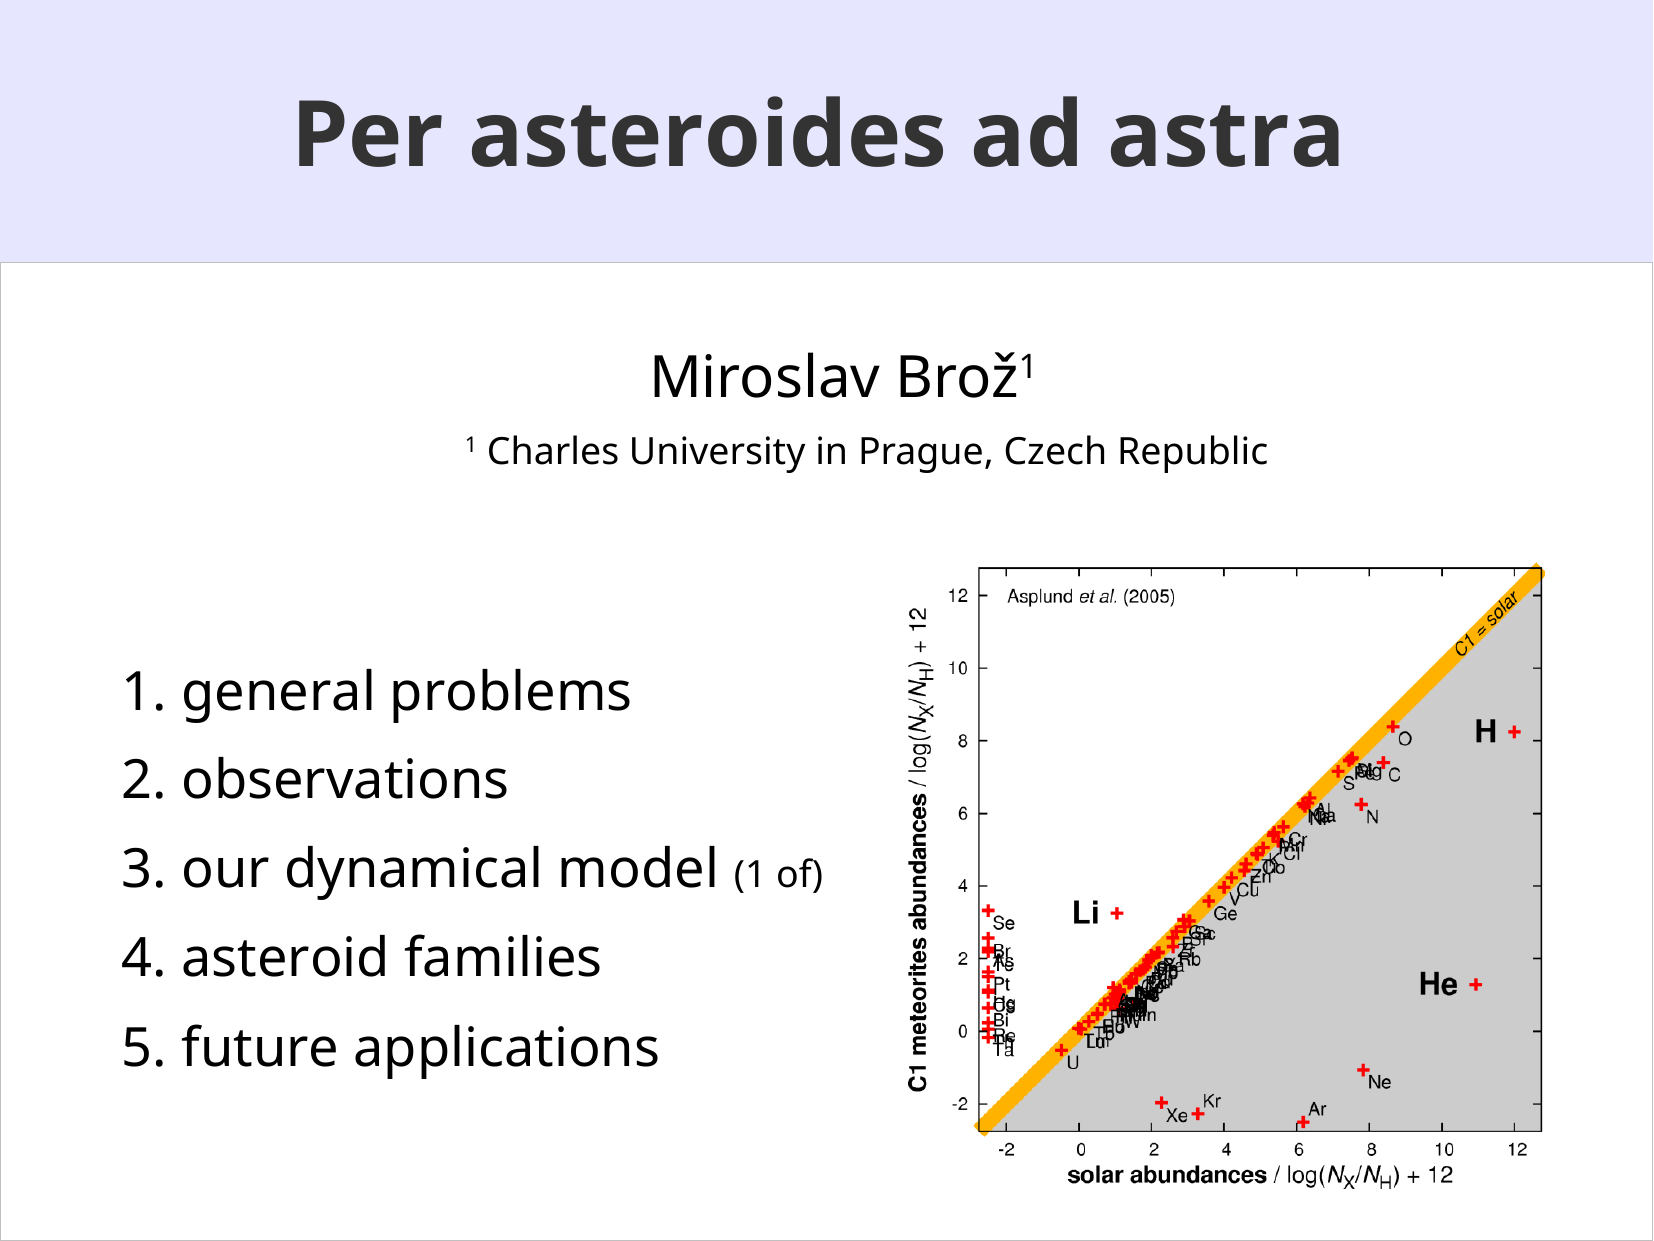

# Per asteroides ad astra
Miroslav Brož1
1 Charles University in Prague, Czech Republic
general problems
observations
our dynamical model (1 of)
asteroid families
future applications